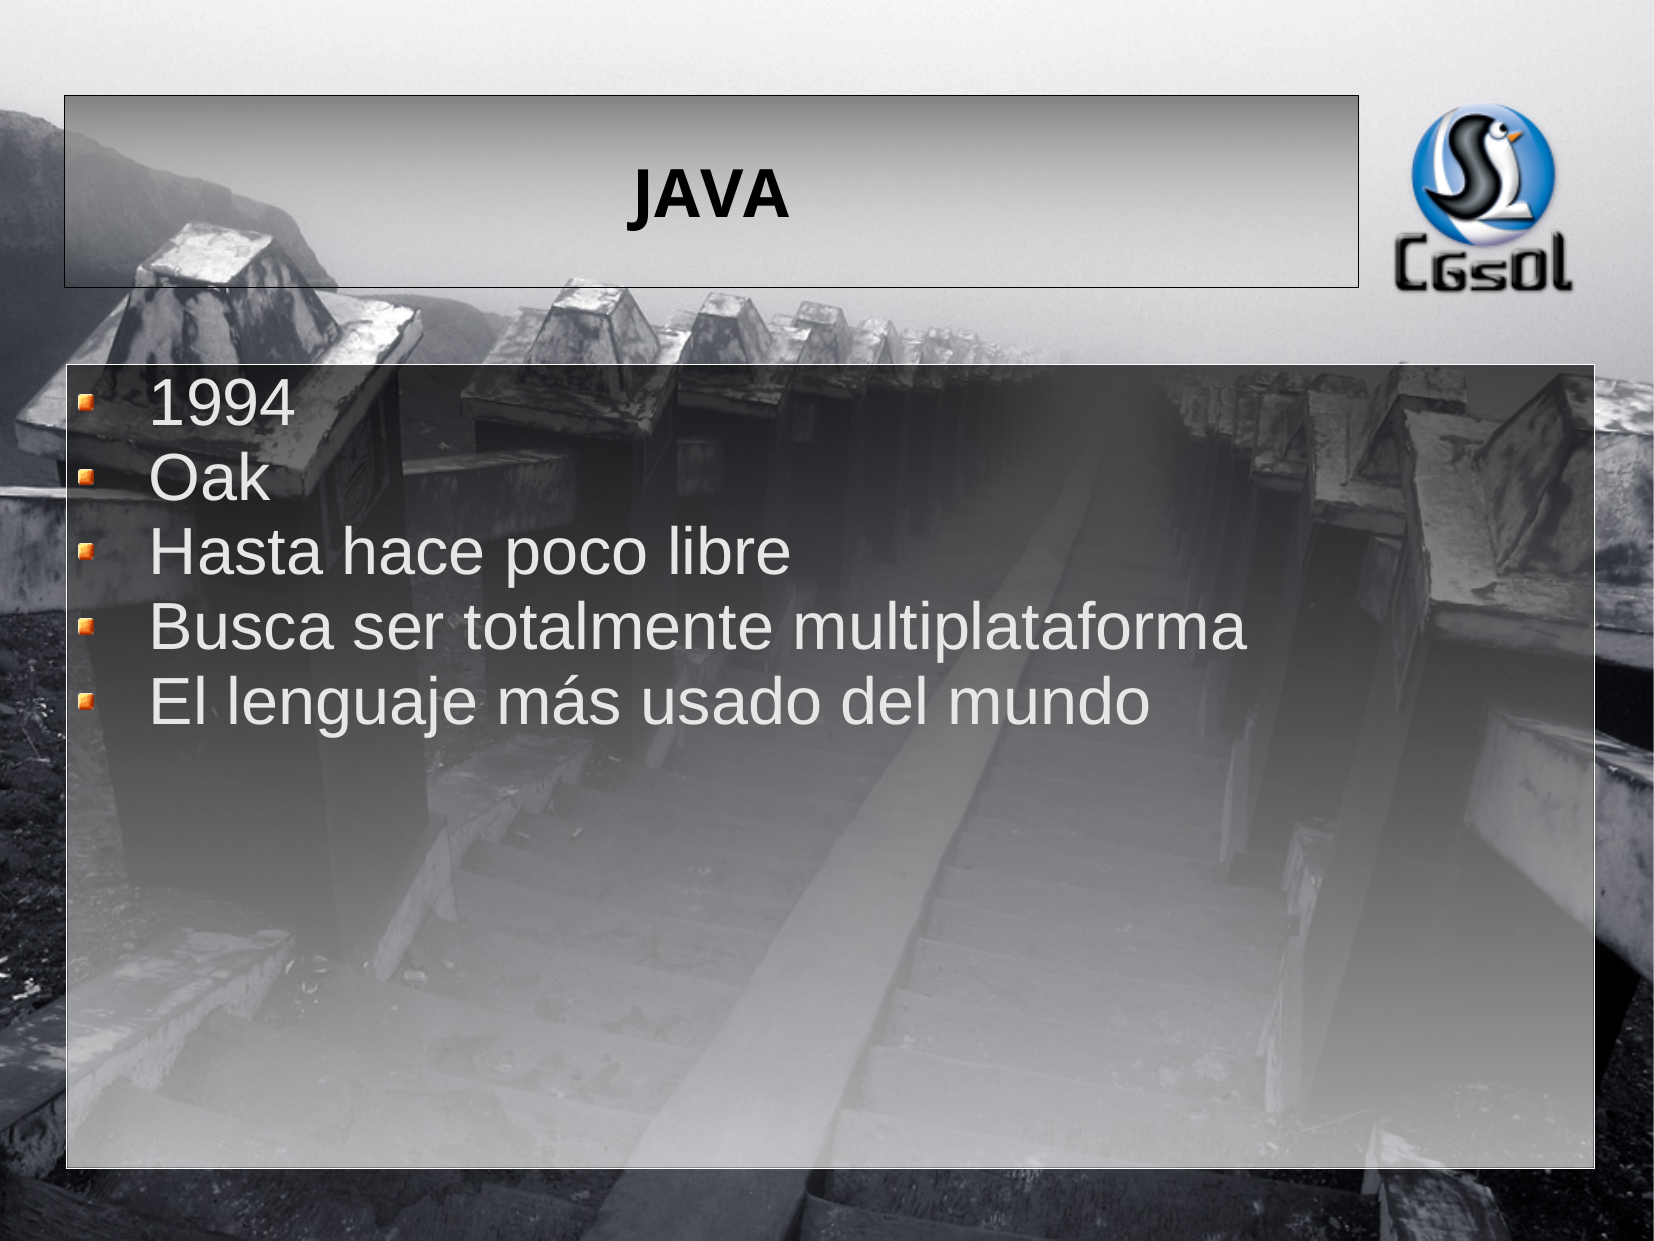

# JAVA
1994
Oak
Hasta hace poco libre
Busca ser totalmente multiplataforma
El lenguaje más usado del mundo